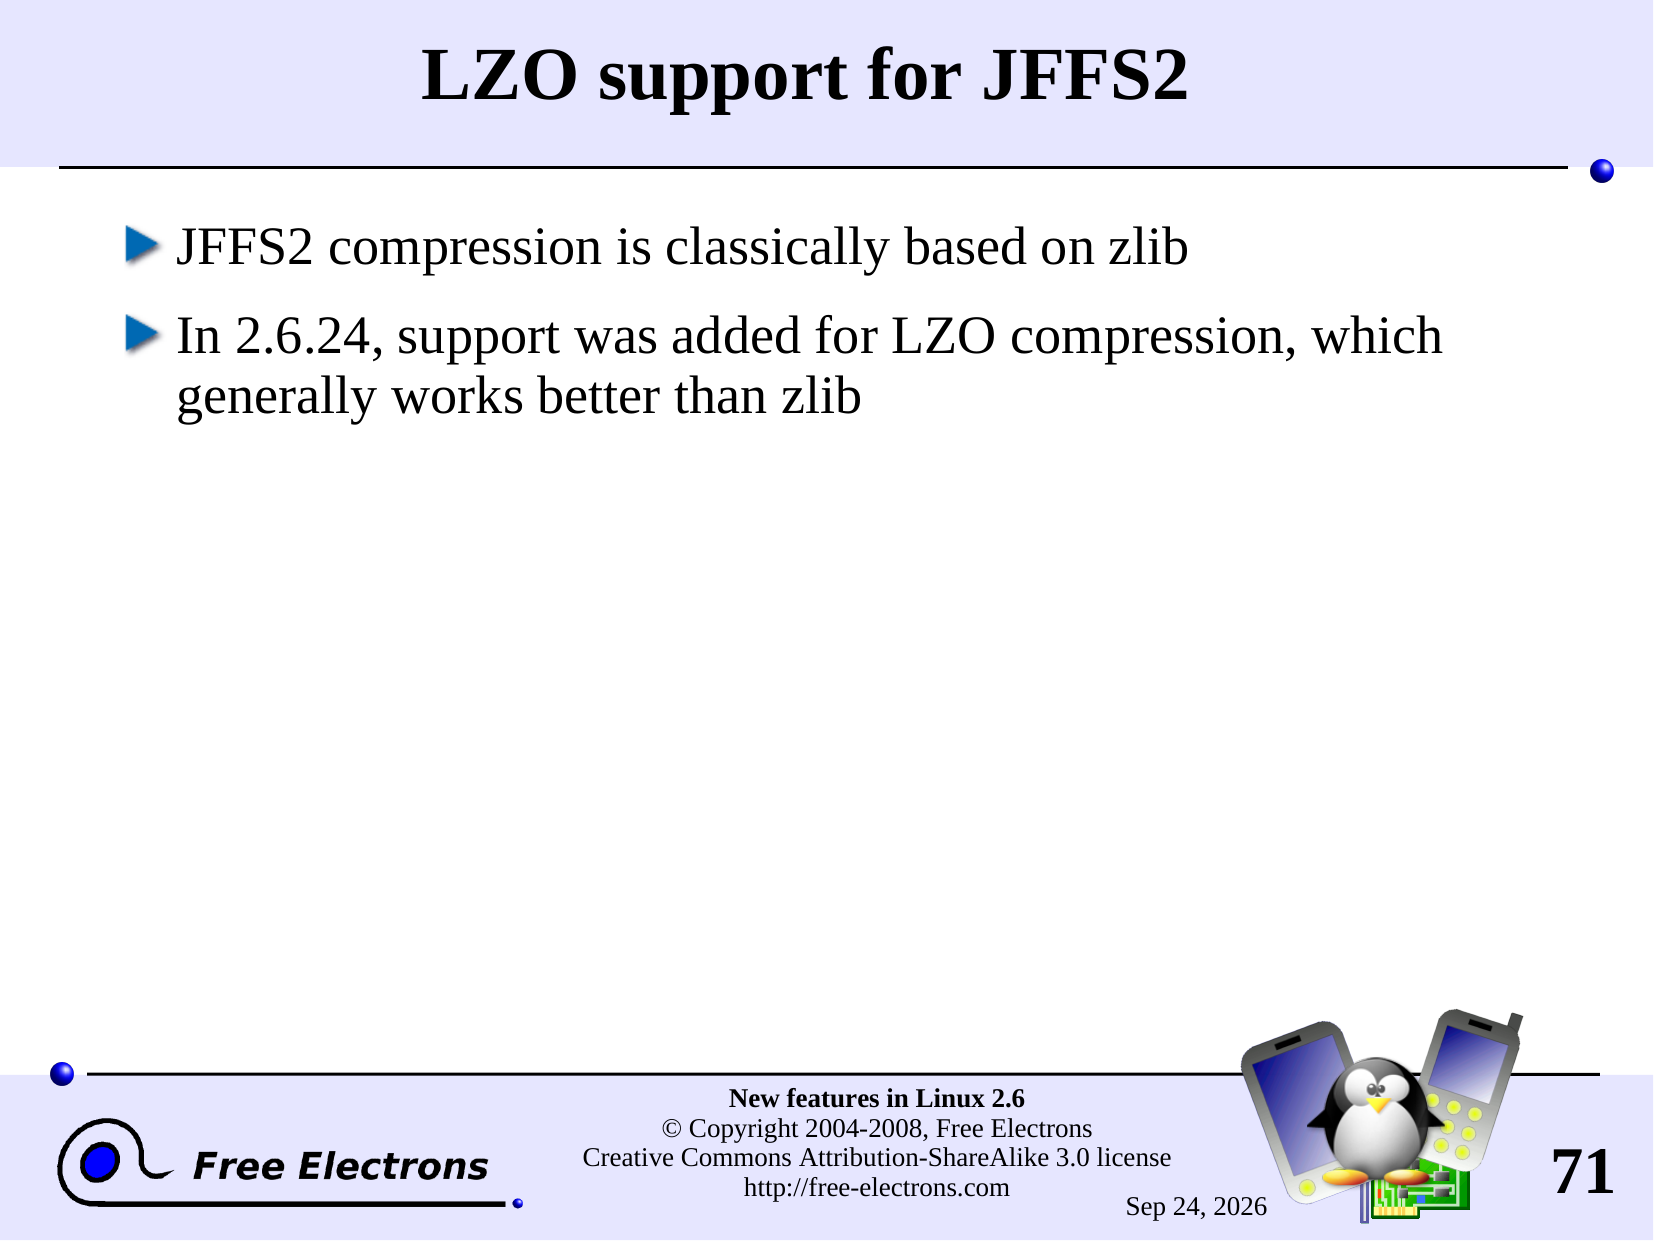

# LZO support for JFFS2
JFFS2 compression is classically based on zlib
In 2.6.24, support was added for LZO compression, which generally works better than zlib